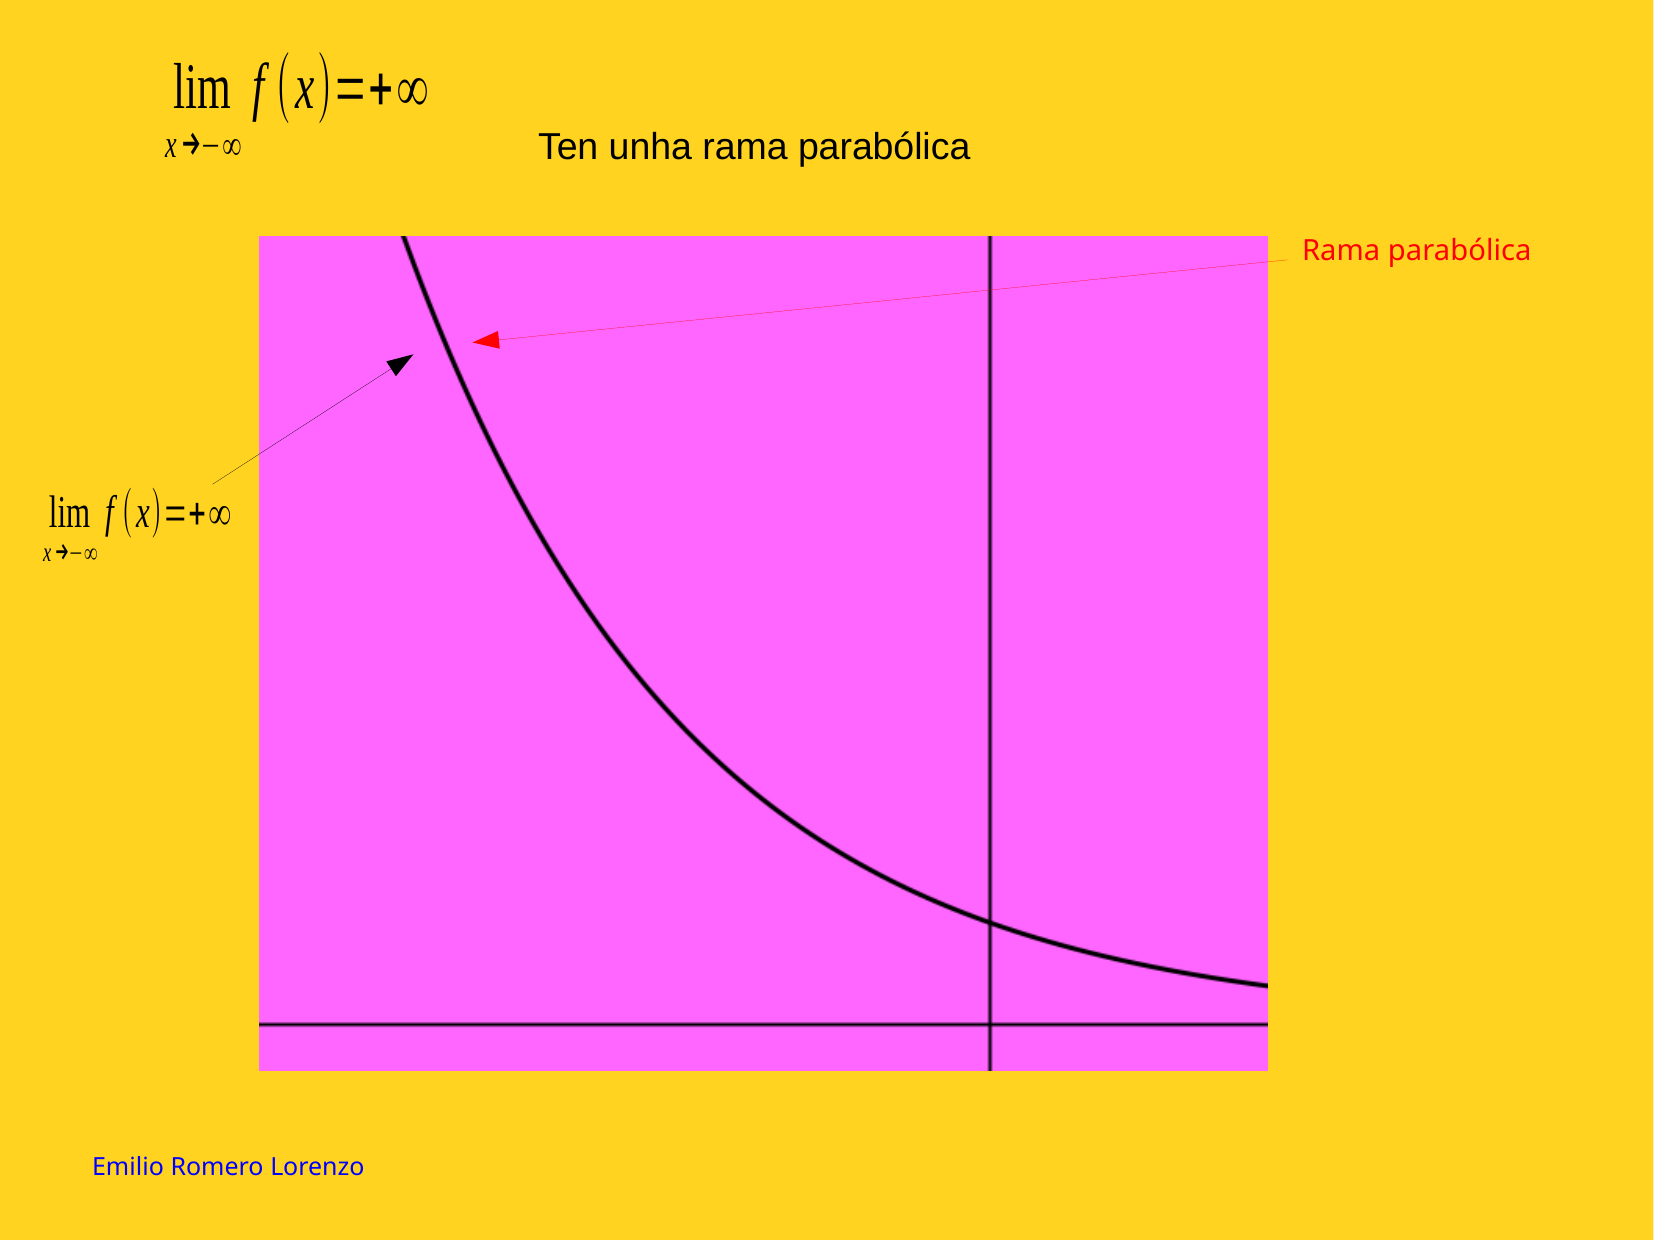

Ten unha rama parabólica
Rama parabólica
 Emilio Romero Lorenzo